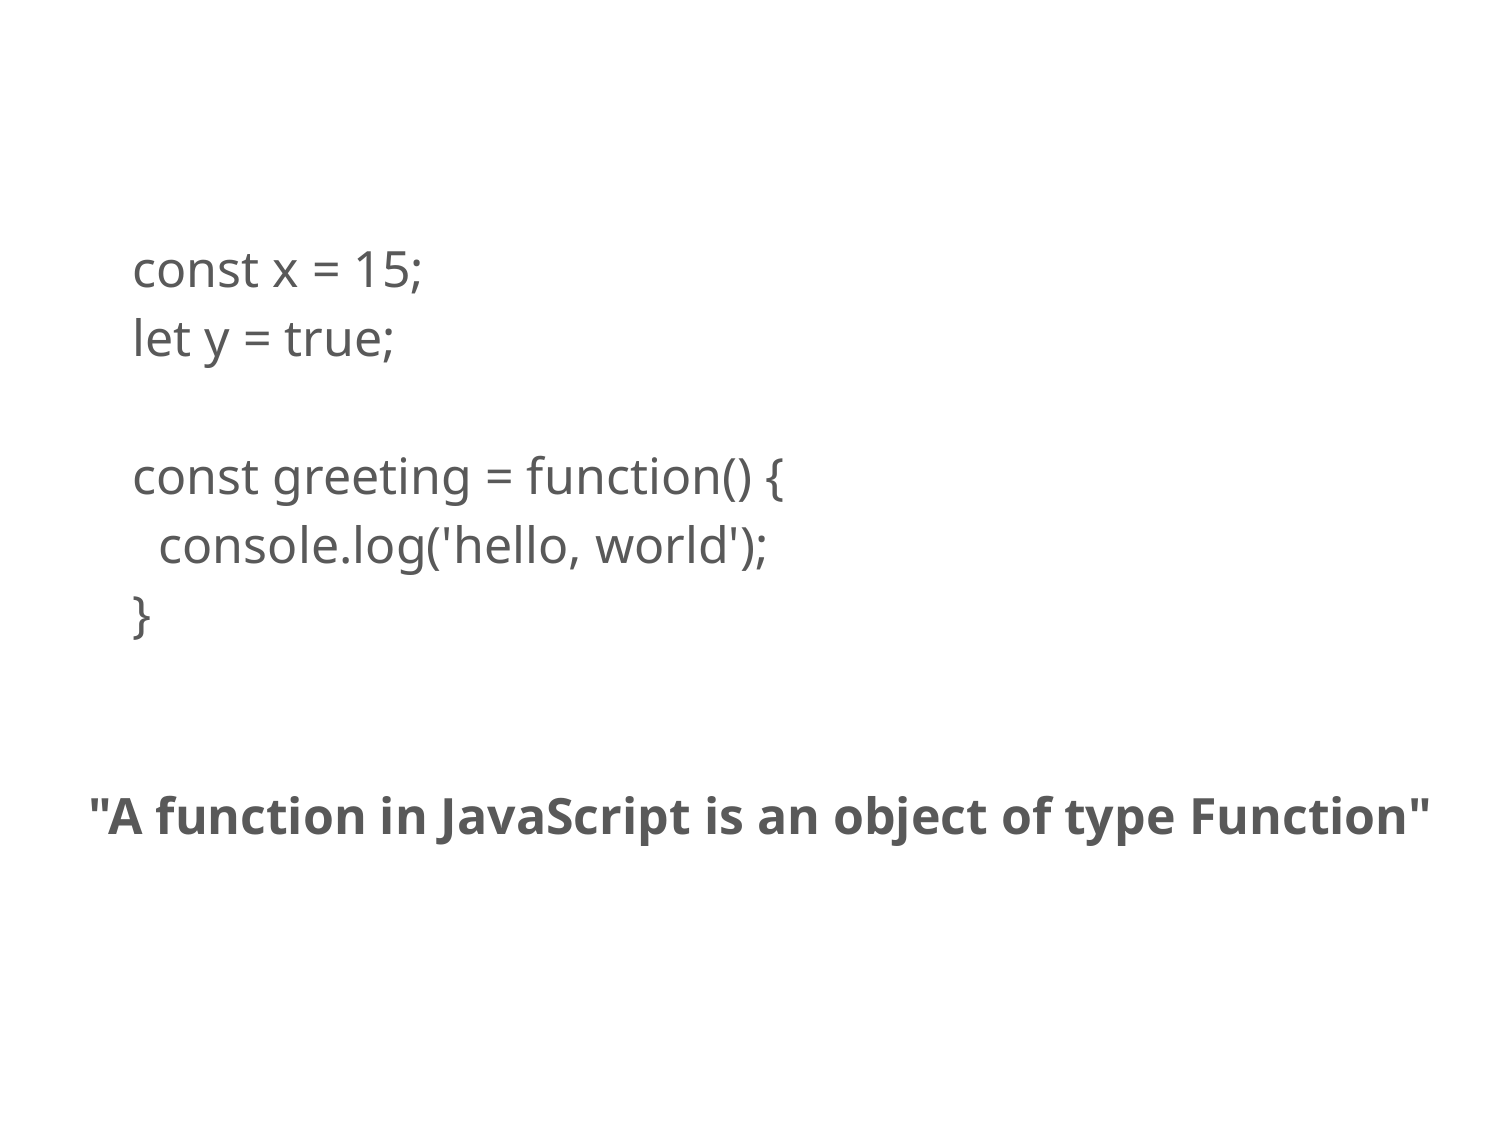

# const x = 15;
let y = true;
const greeting = function() {
 console.log('hello, world');
}
"A function in JavaScript is an object of type Function"